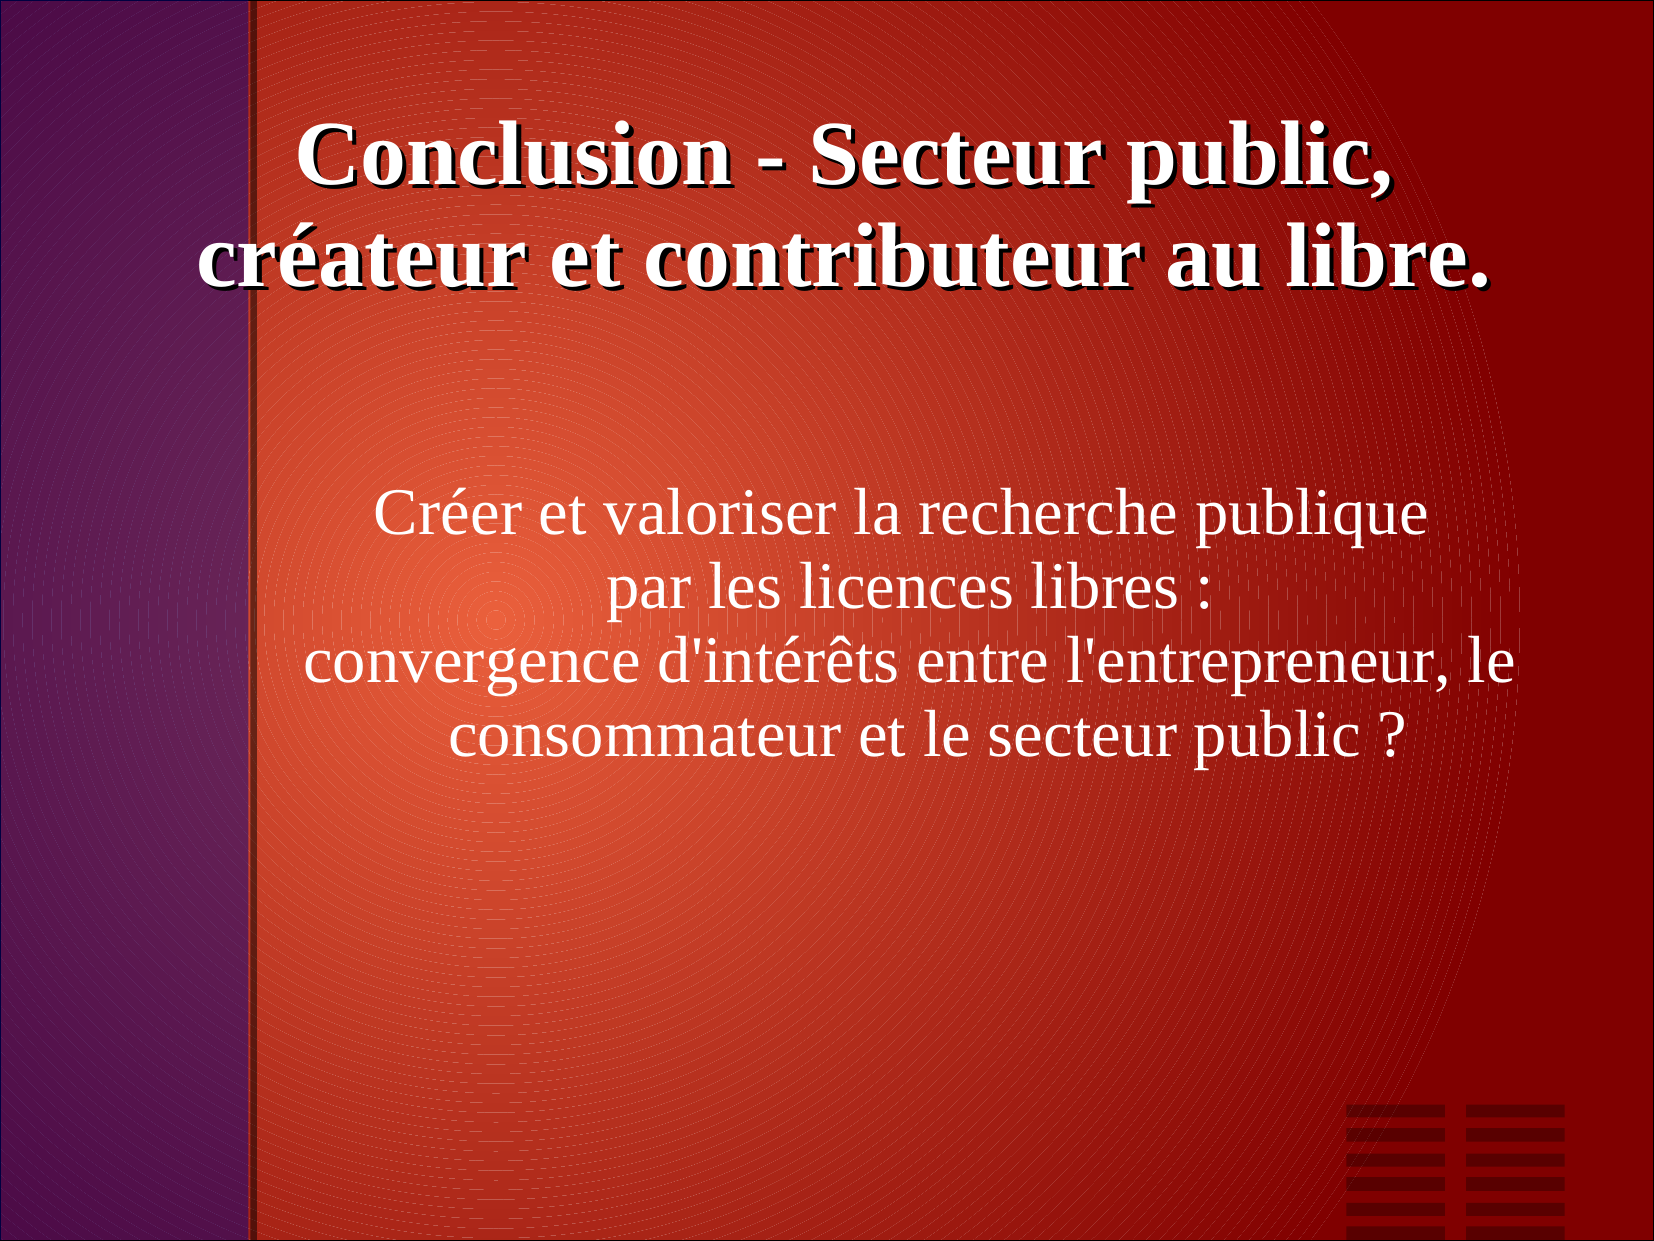

# Conclusion - Secteur public, créateur et contributeur au libre.
Créer et valoriser la recherche publique
par les licences libres :
convergence d'intérêts entre l'entrepreneur, le consommateur et le secteur public ?